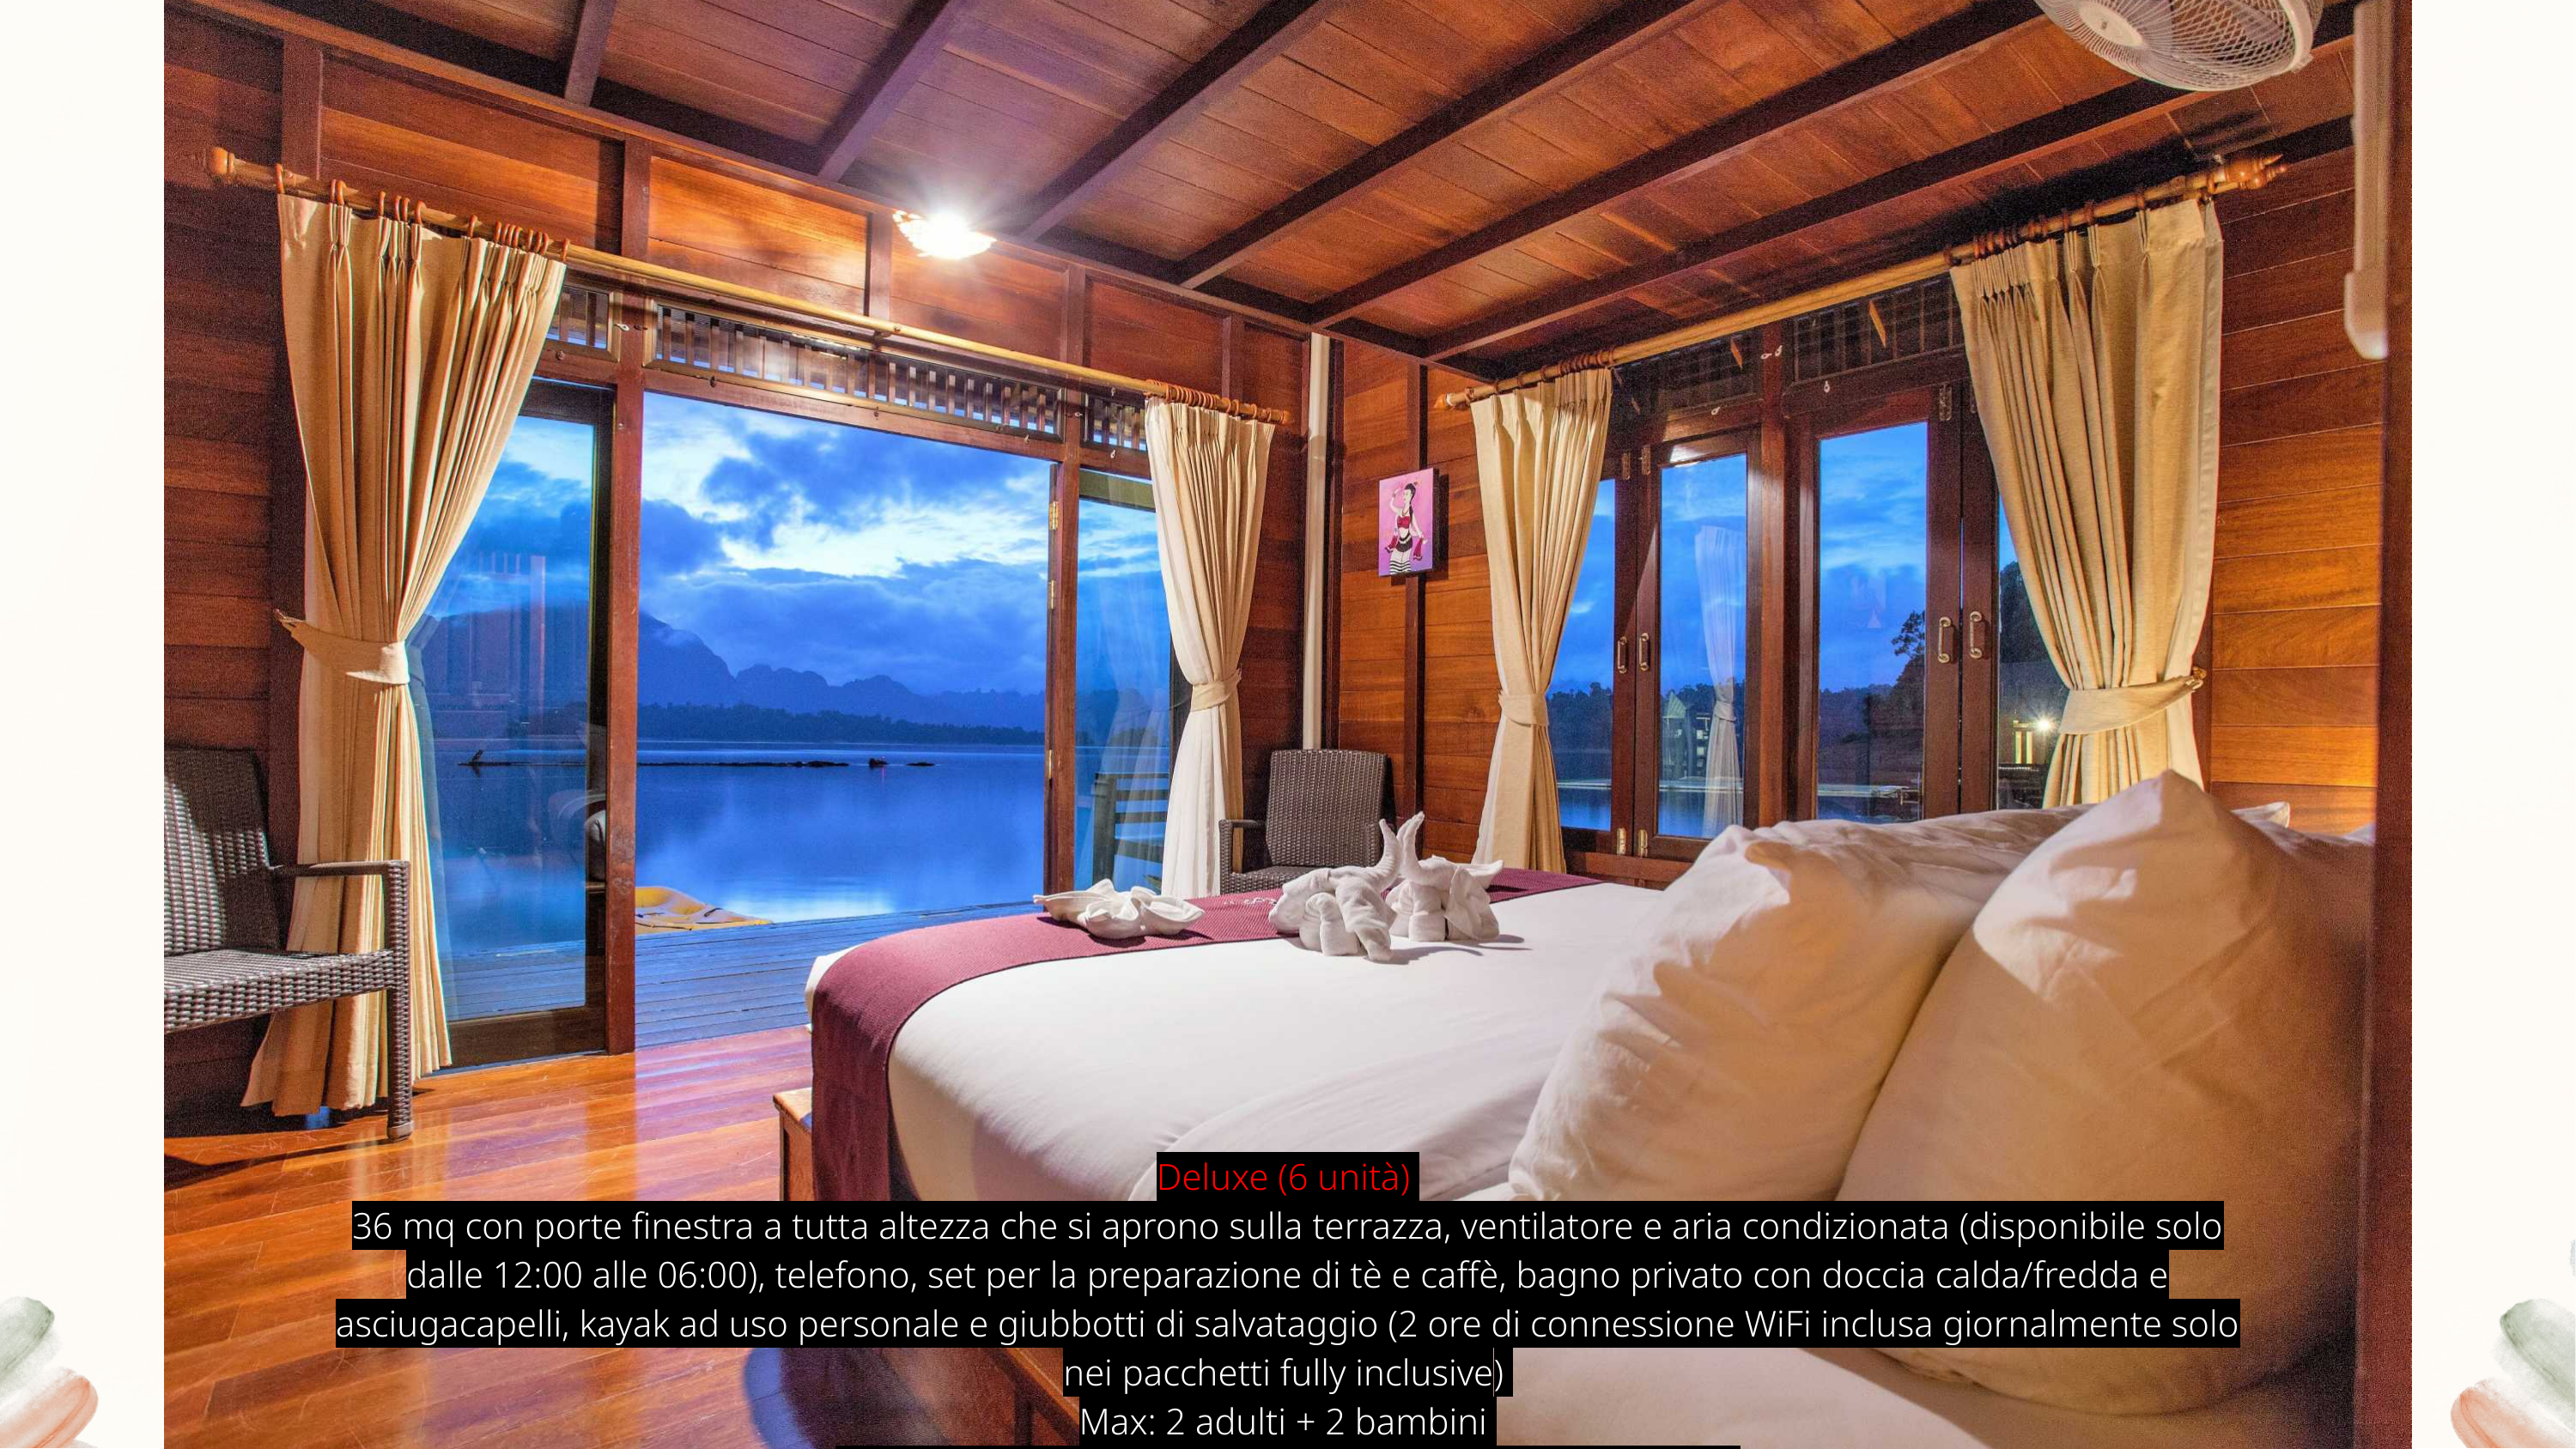

Deluxe (6 unità)
36 mq con porte finestra a tutta altezza che si aprono sulla terrazza, ventilatore e aria condizionata (disponibile solo dalle 12:00 alle 06:00), telefono, set per la preparazione di tè e caffè, bagno privato con doccia calda/fredda e asciugacapelli, kayak ad uso personale e giubbotti di salvataggio (2 ore di connessione WiFi inclusa giornalmente solo nei pacchetti fully inclusive)
Max: 2 adulti + 2 bambini
Letti: 1 letto king-size e 2 materassi singoli sul soppalco
Vista: Lago